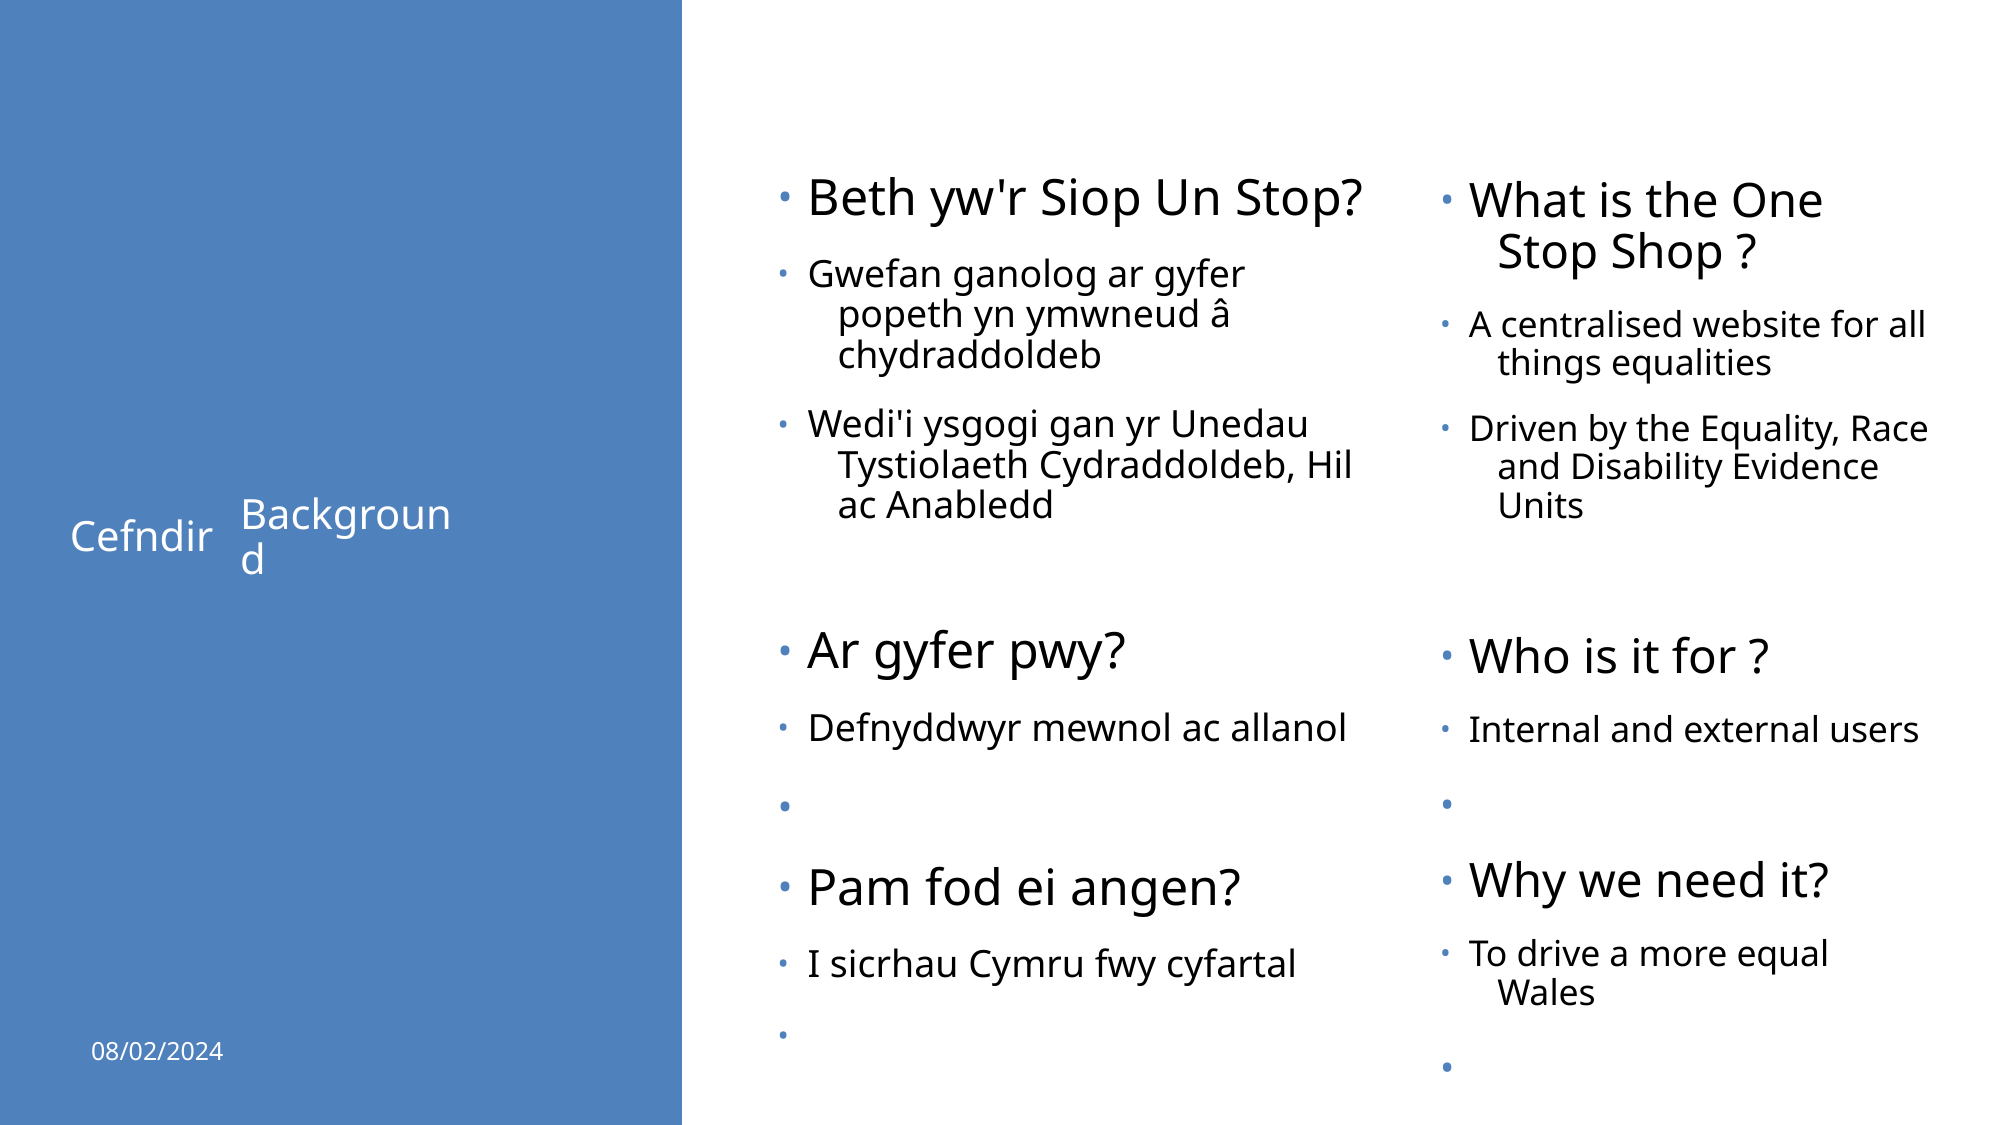

Beth yw'r Siop Un Stop?
Gwefan ganolog ar gyfer popeth yn ymwneud â chydraddoldeb
Wedi'i ysgogi gan yr Unedau Tystiolaeth Cydraddoldeb, Hil ac Anabledd
Ar gyfer pwy?
Defnyddwyr mewnol ac allanol
Pam fod ei angen?
I sicrhau Cymru fwy cyfartal
# What is the One Stop Shop ?
A centralised website for all things equalities
Driven by the Equality, Race and Disability Evidence Units
Who is it for ?
Internal and external users
Why we need it?
To drive a more equal Wales
Background
Cefndir
08/02/2024
2